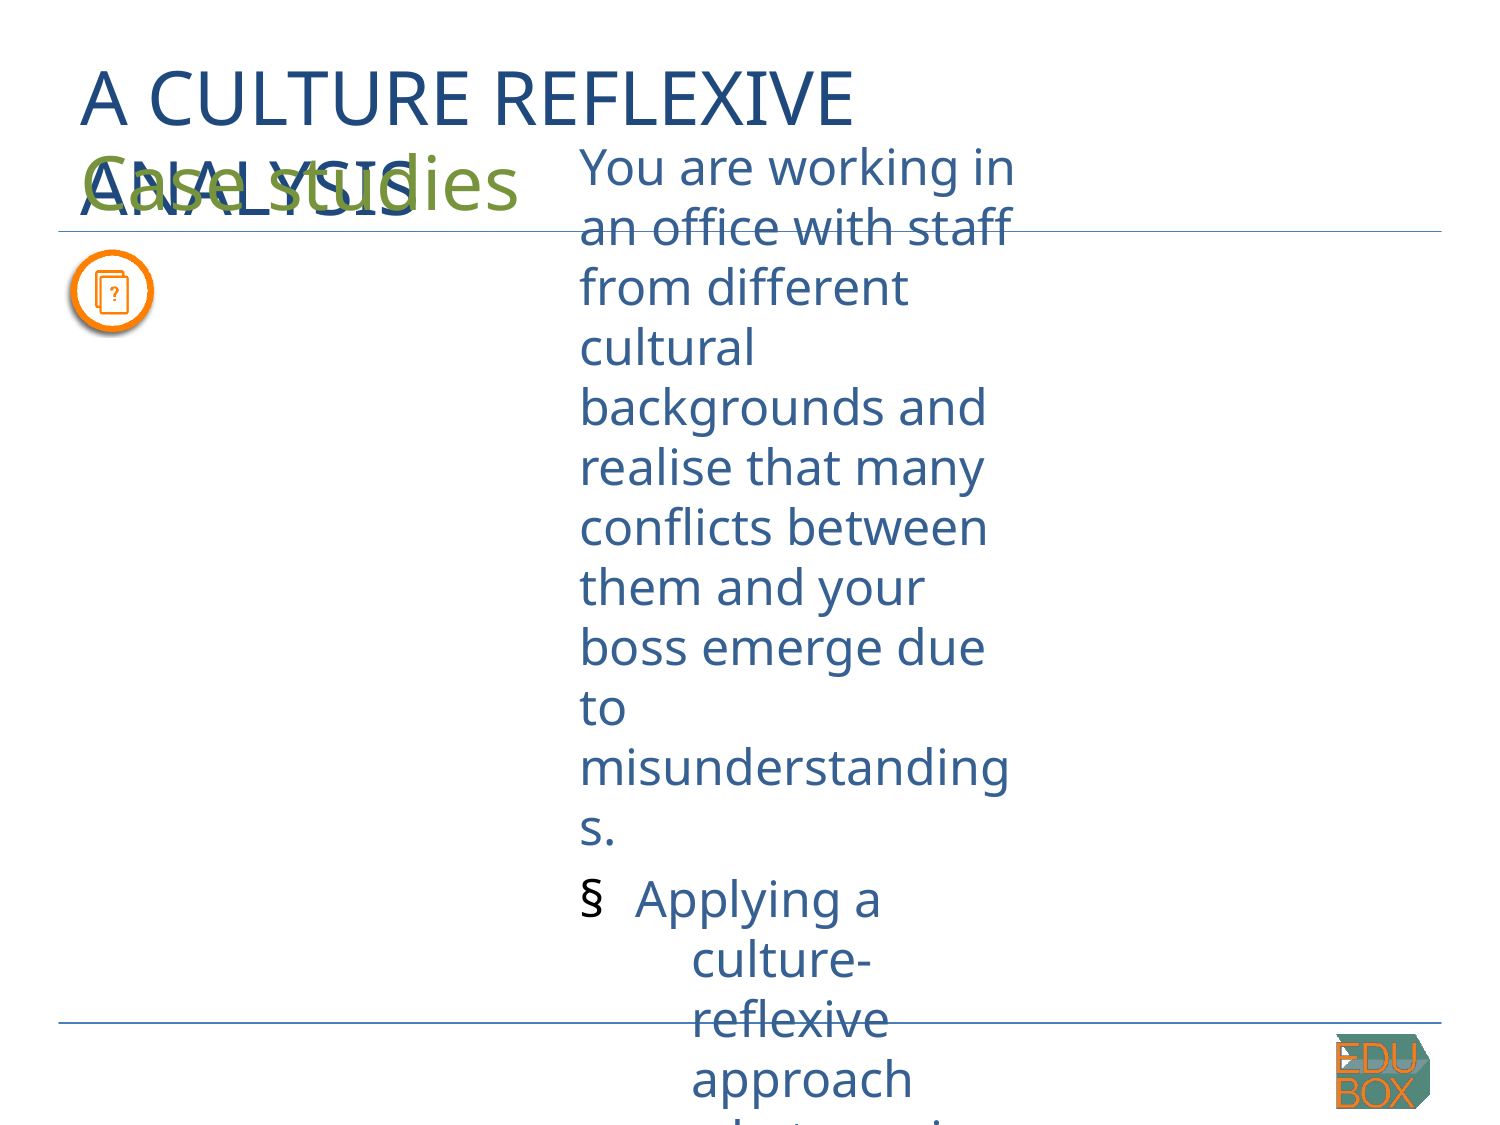

# A CULTURE REFLEXIVE ANALYSIS
Case studies
You are working in an office with staff from different cultural backgrounds and realise that many conflicts between them and your boss emerge due to misunderstandings.
Applying a culture-reflexive approach what requires attention and why? What would you want to know from the staff in order to develop a common understanding?